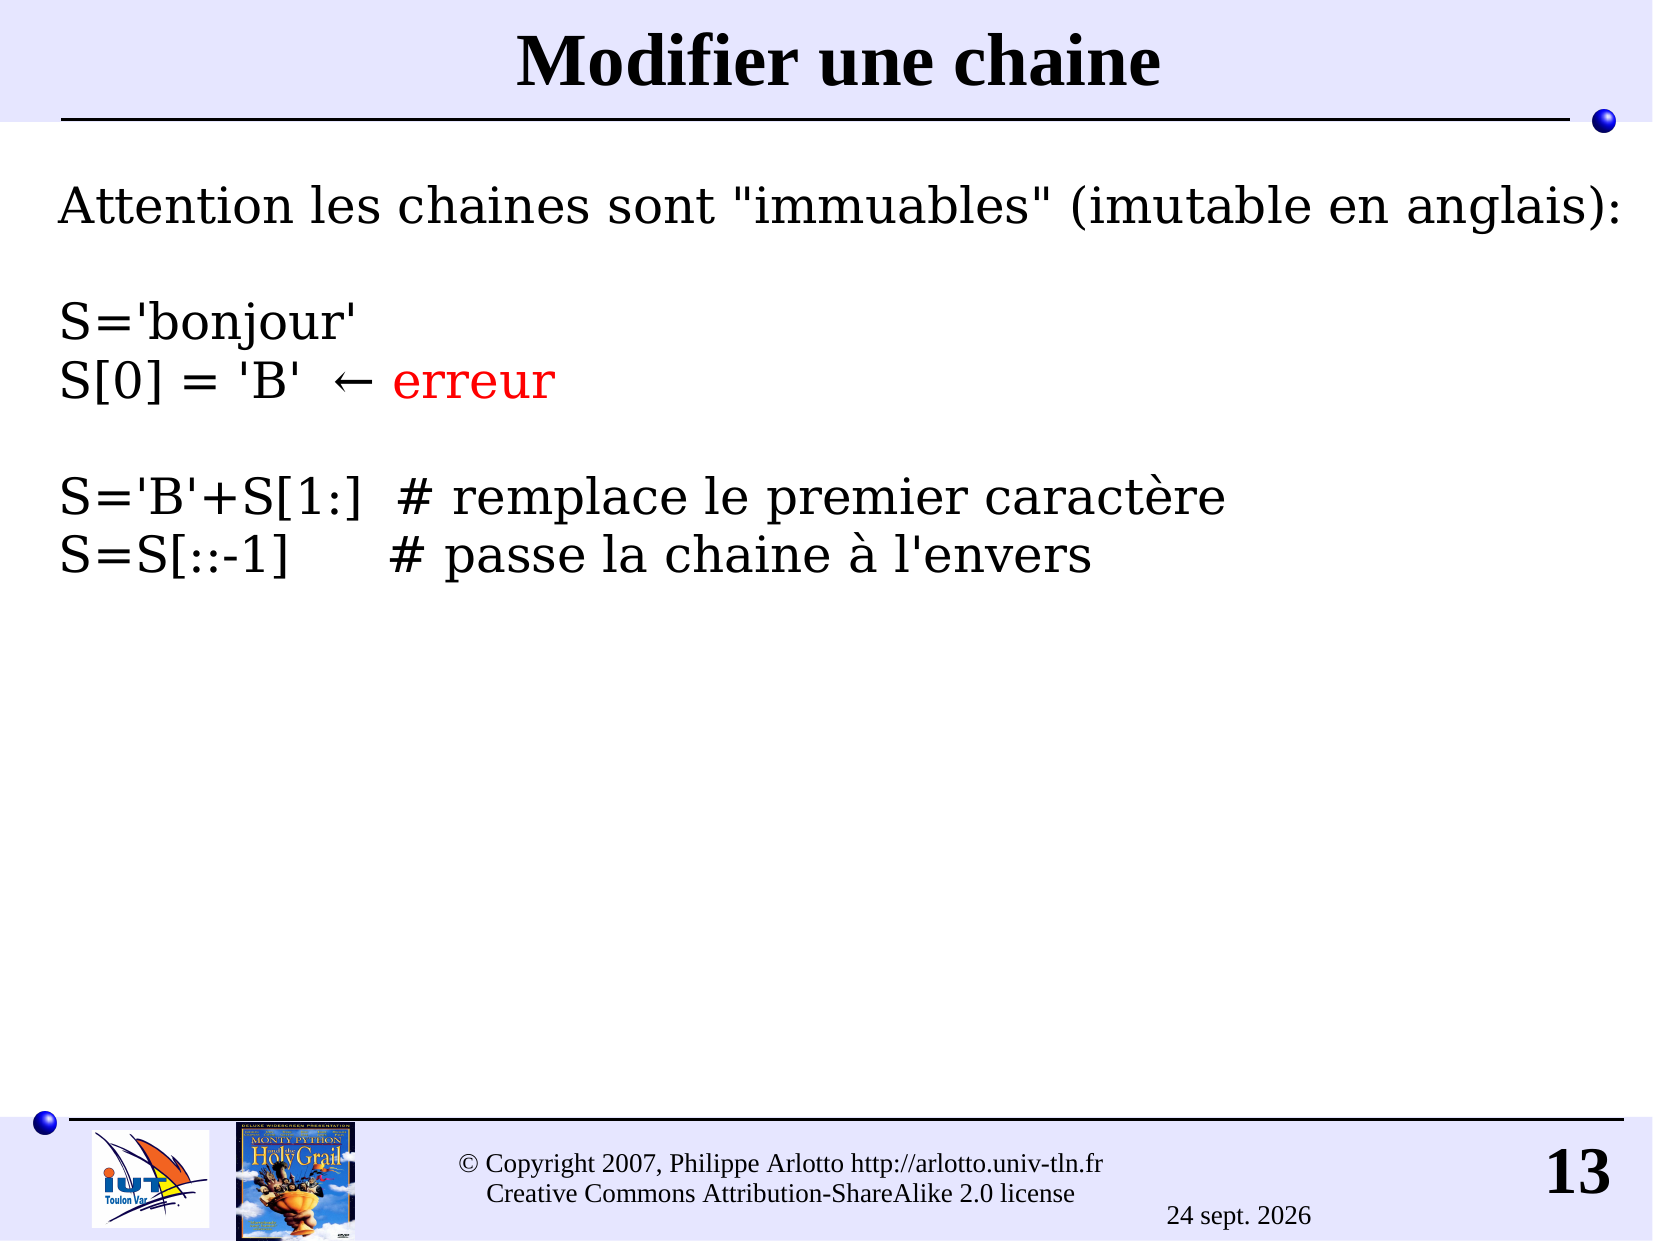

# Modifier une chaine
Attention les chaines sont "immuables" (imutable en anglais):
S='bonjour'
S[0] = 'B' ← erreur
S='B'+S[1:] # remplace le premier caractère
S=S[::-1] # passe la chaine à l'envers